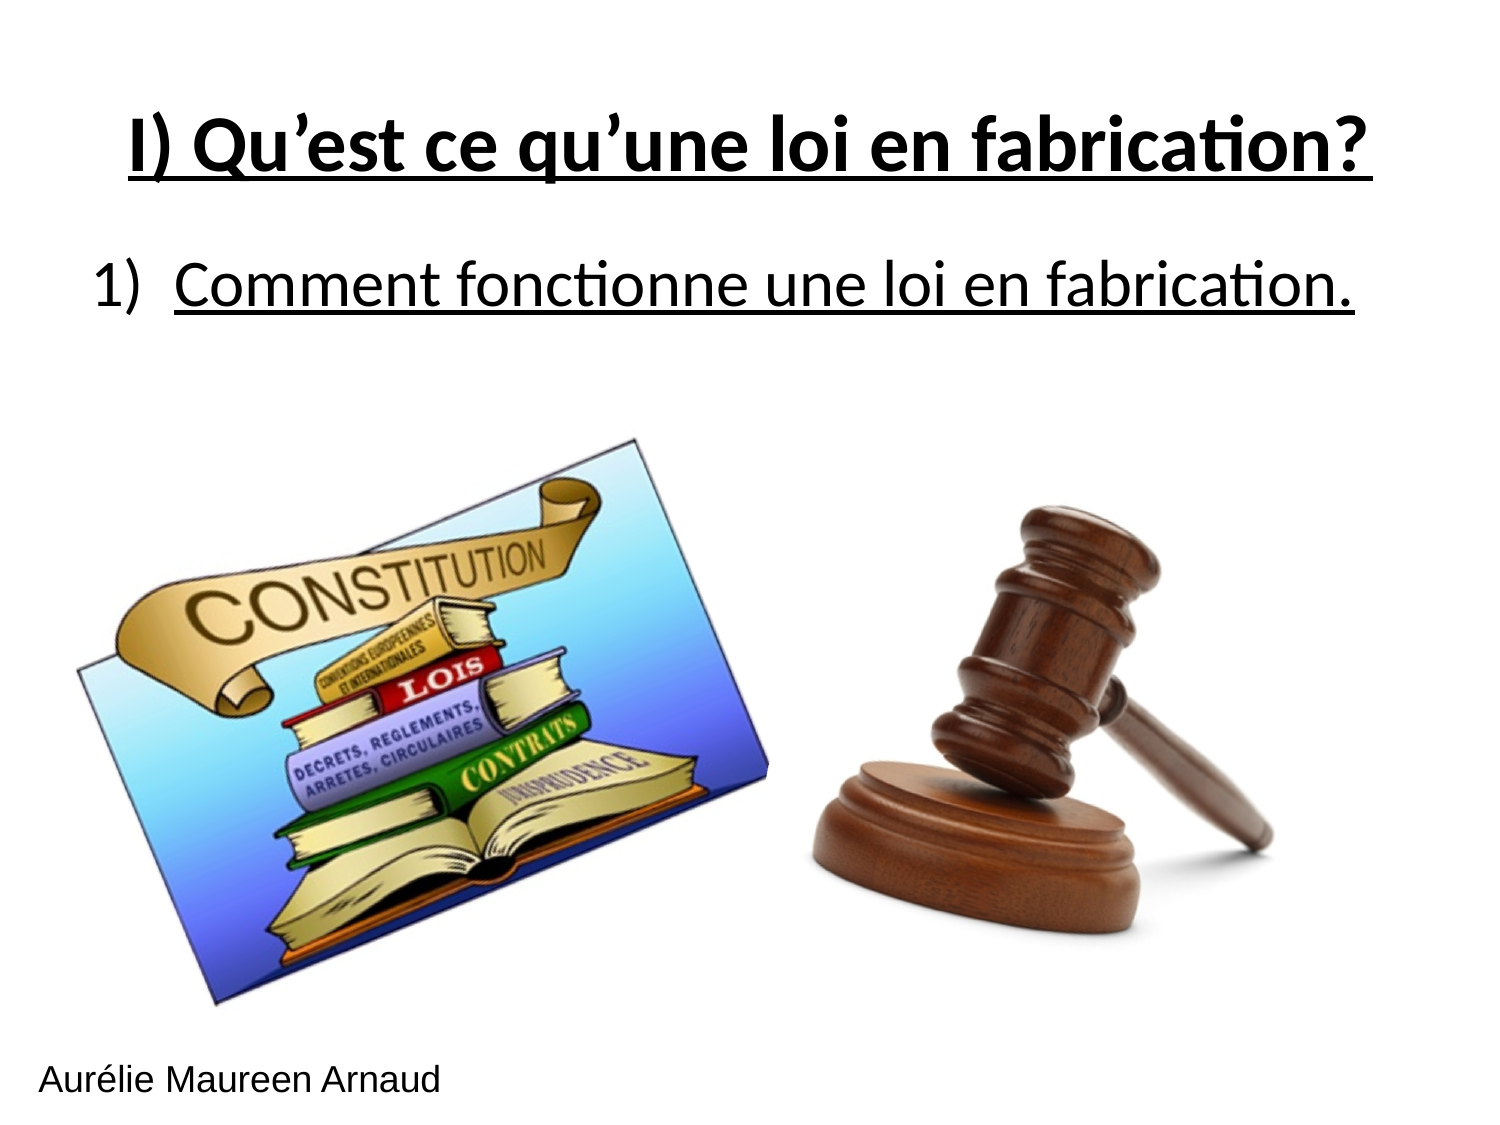

# I) Qu’est ce qu’une loi en fabrication?
Comment fonctionne une loi en fabrication.
Aurélie Maureen Arnaud